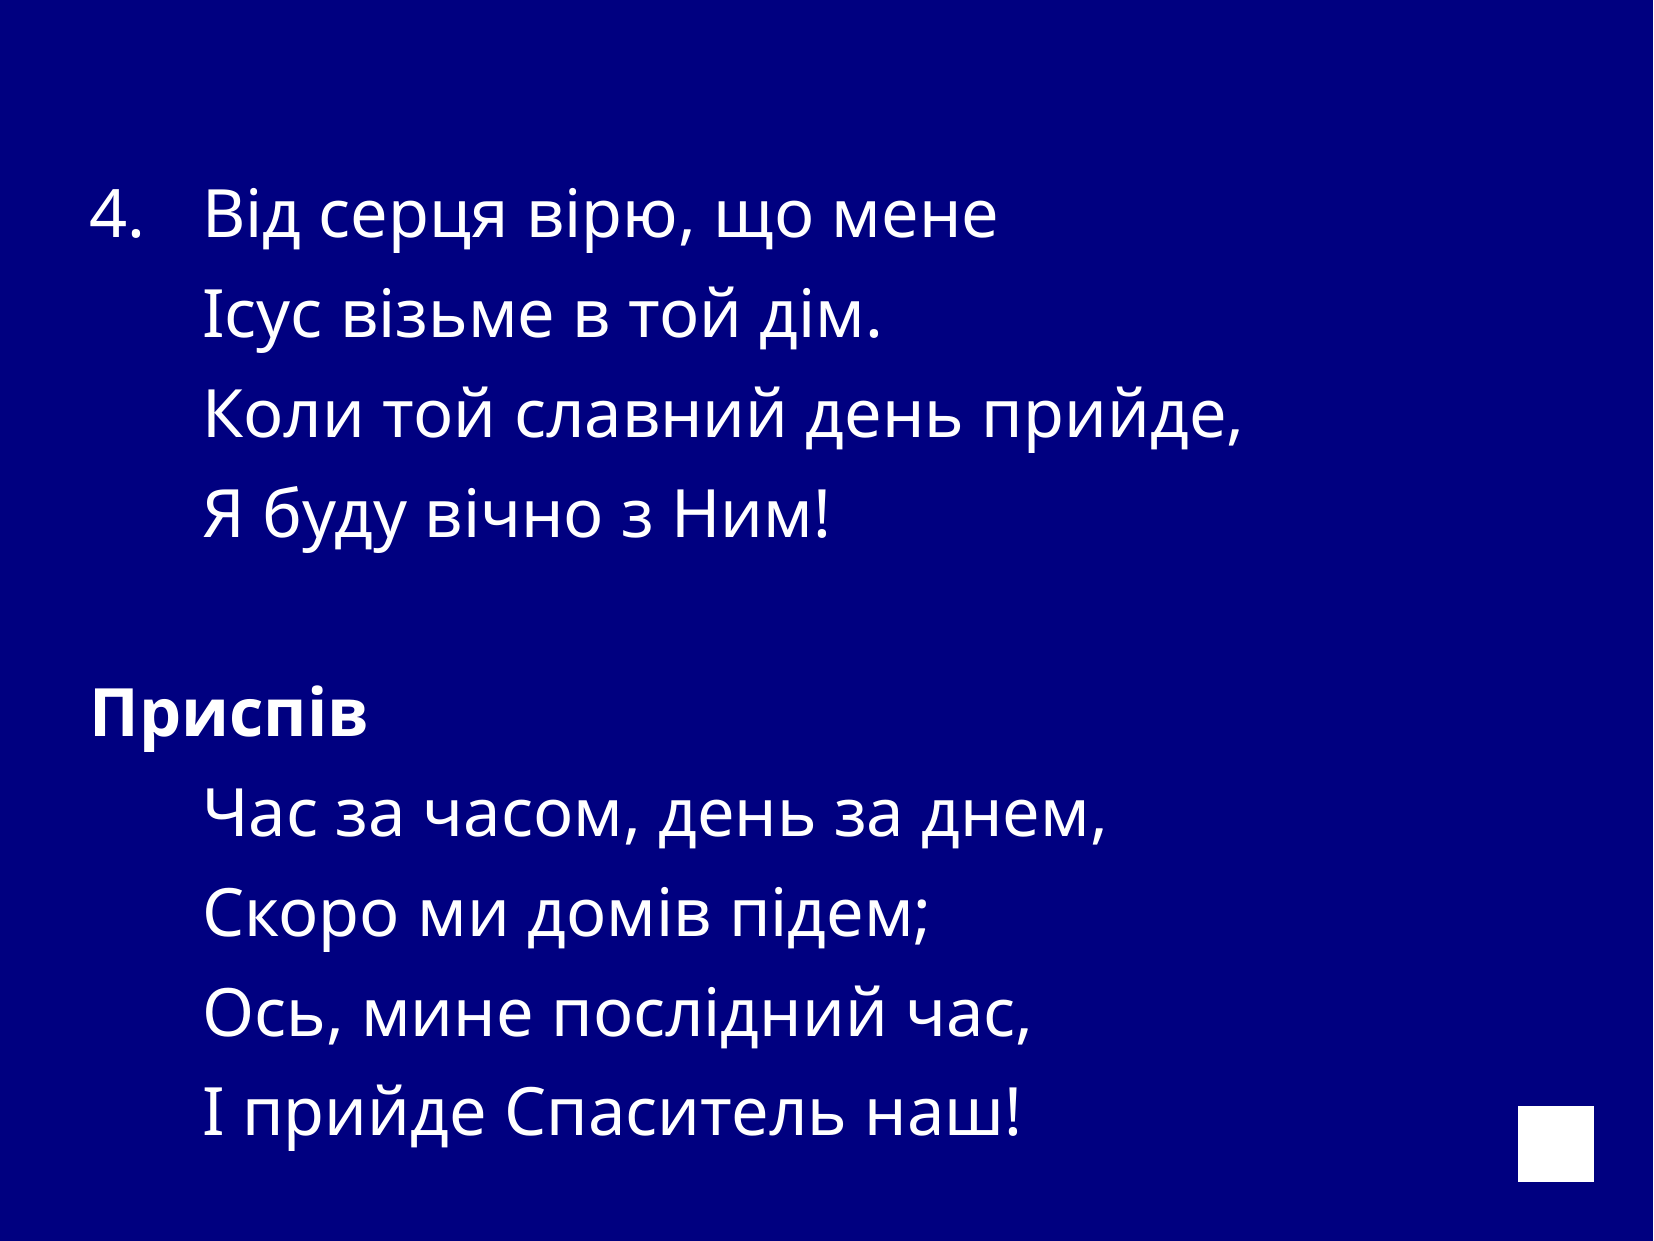

4.	Від серця вірю, що мене
	Ісус візьме в той дім.
	Коли той славний день прийде,
	Я буду вічно з Ним!
Приспів
	Час за часом, день за днем,
	Скоро ми домів підем;
	Ось, мине послідний час,
	І прийде Спаситель наш!